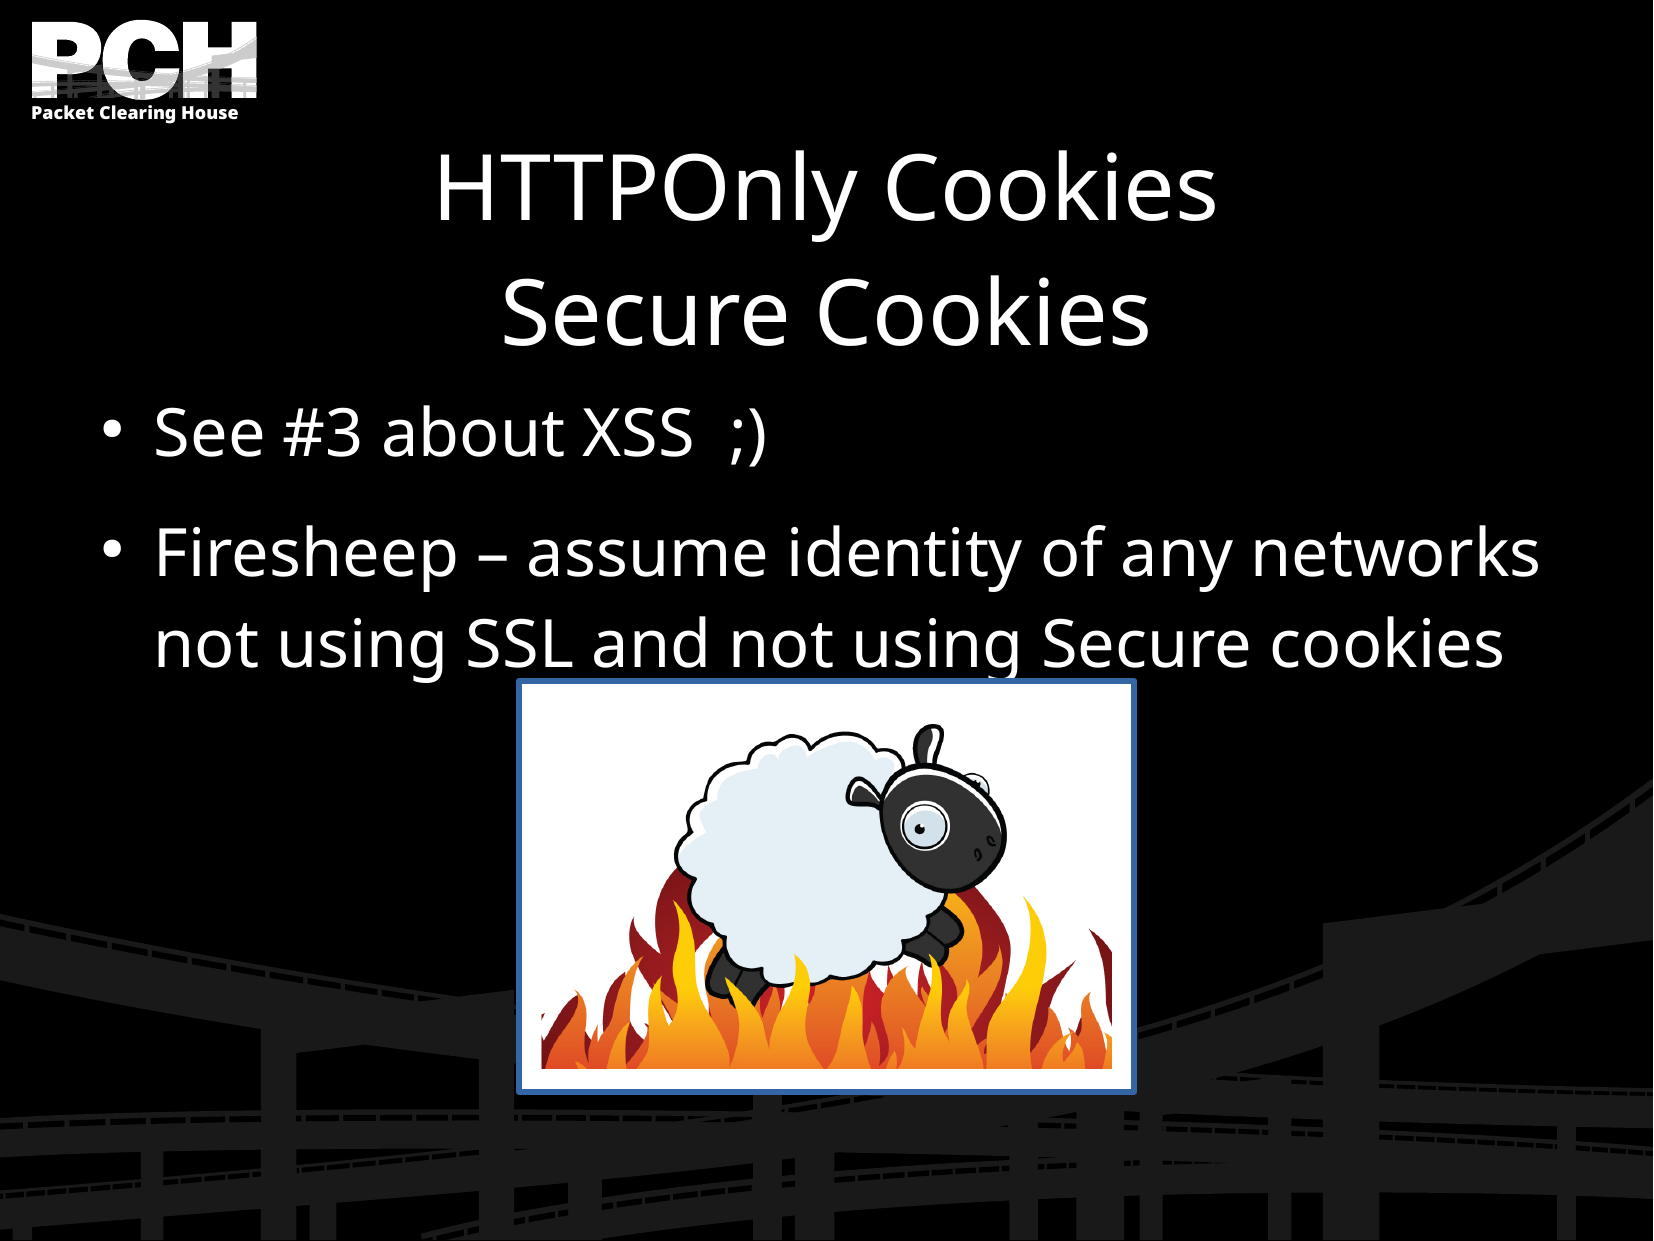

# HTTPOnly Cookies Secure Cookies
See #3 about XSS ;)
Firesheep – assume identity of any networks not using SSL and not using Secure cookies